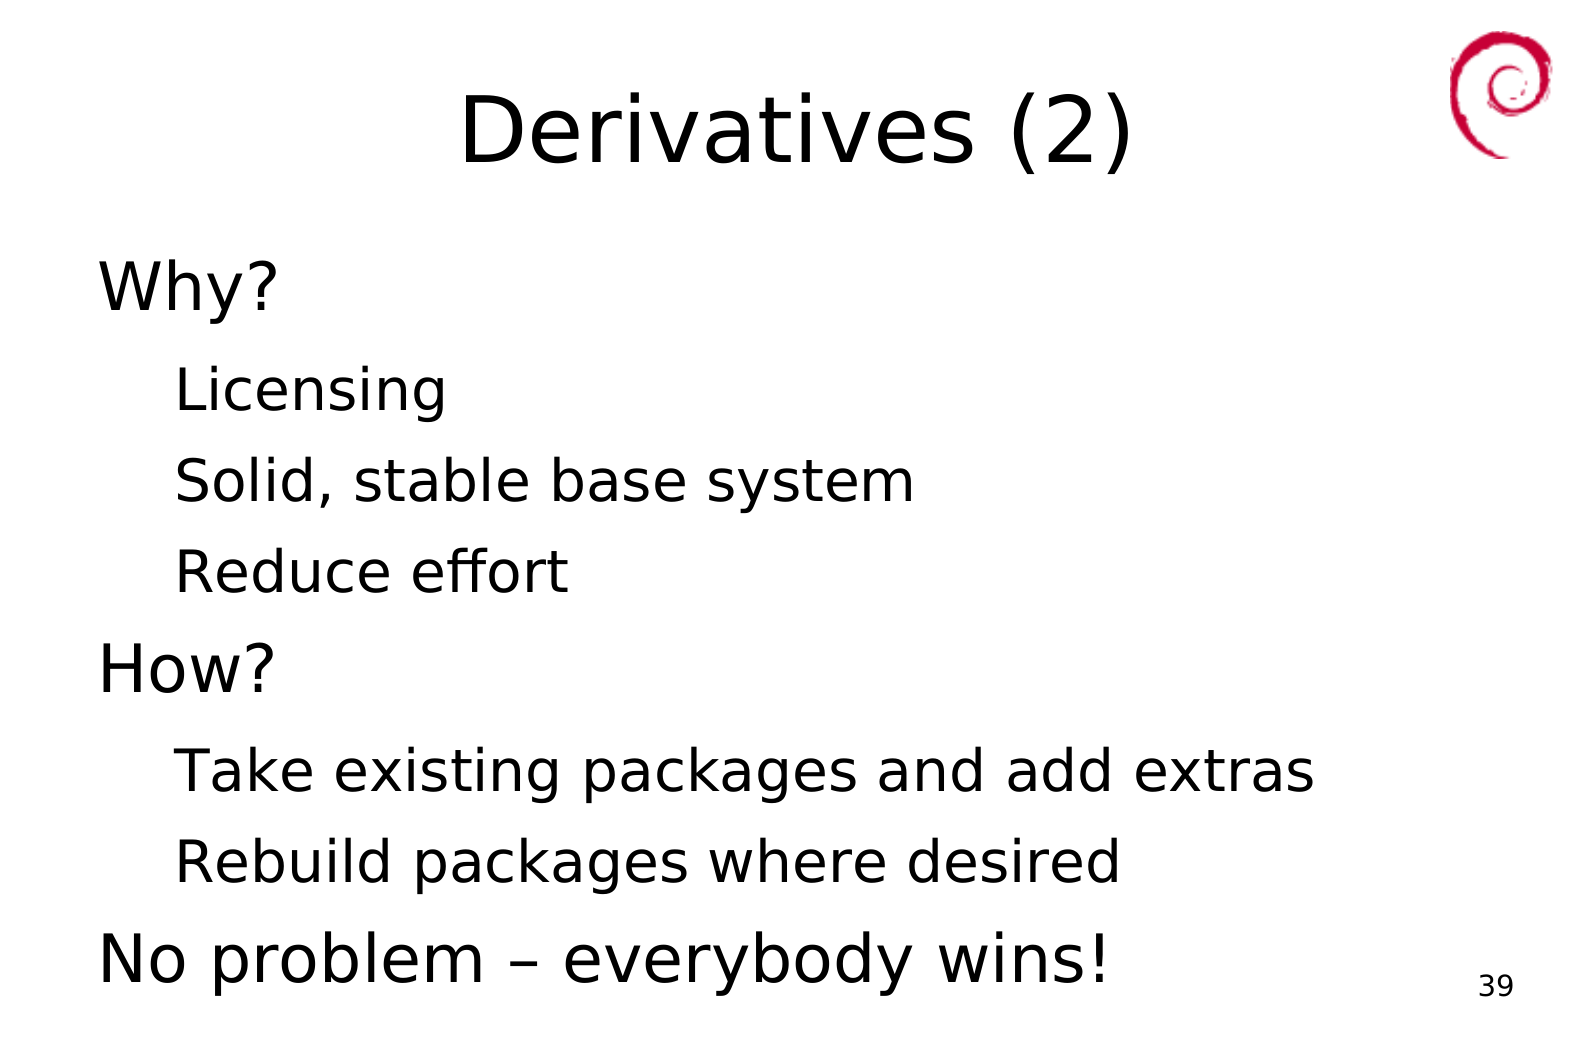

# Derivatives (2)
Why?
Licensing
Solid, stable base system
Reduce effort
How?
Take existing packages and add extras
Rebuild packages where desired
No problem – everybody wins!
39